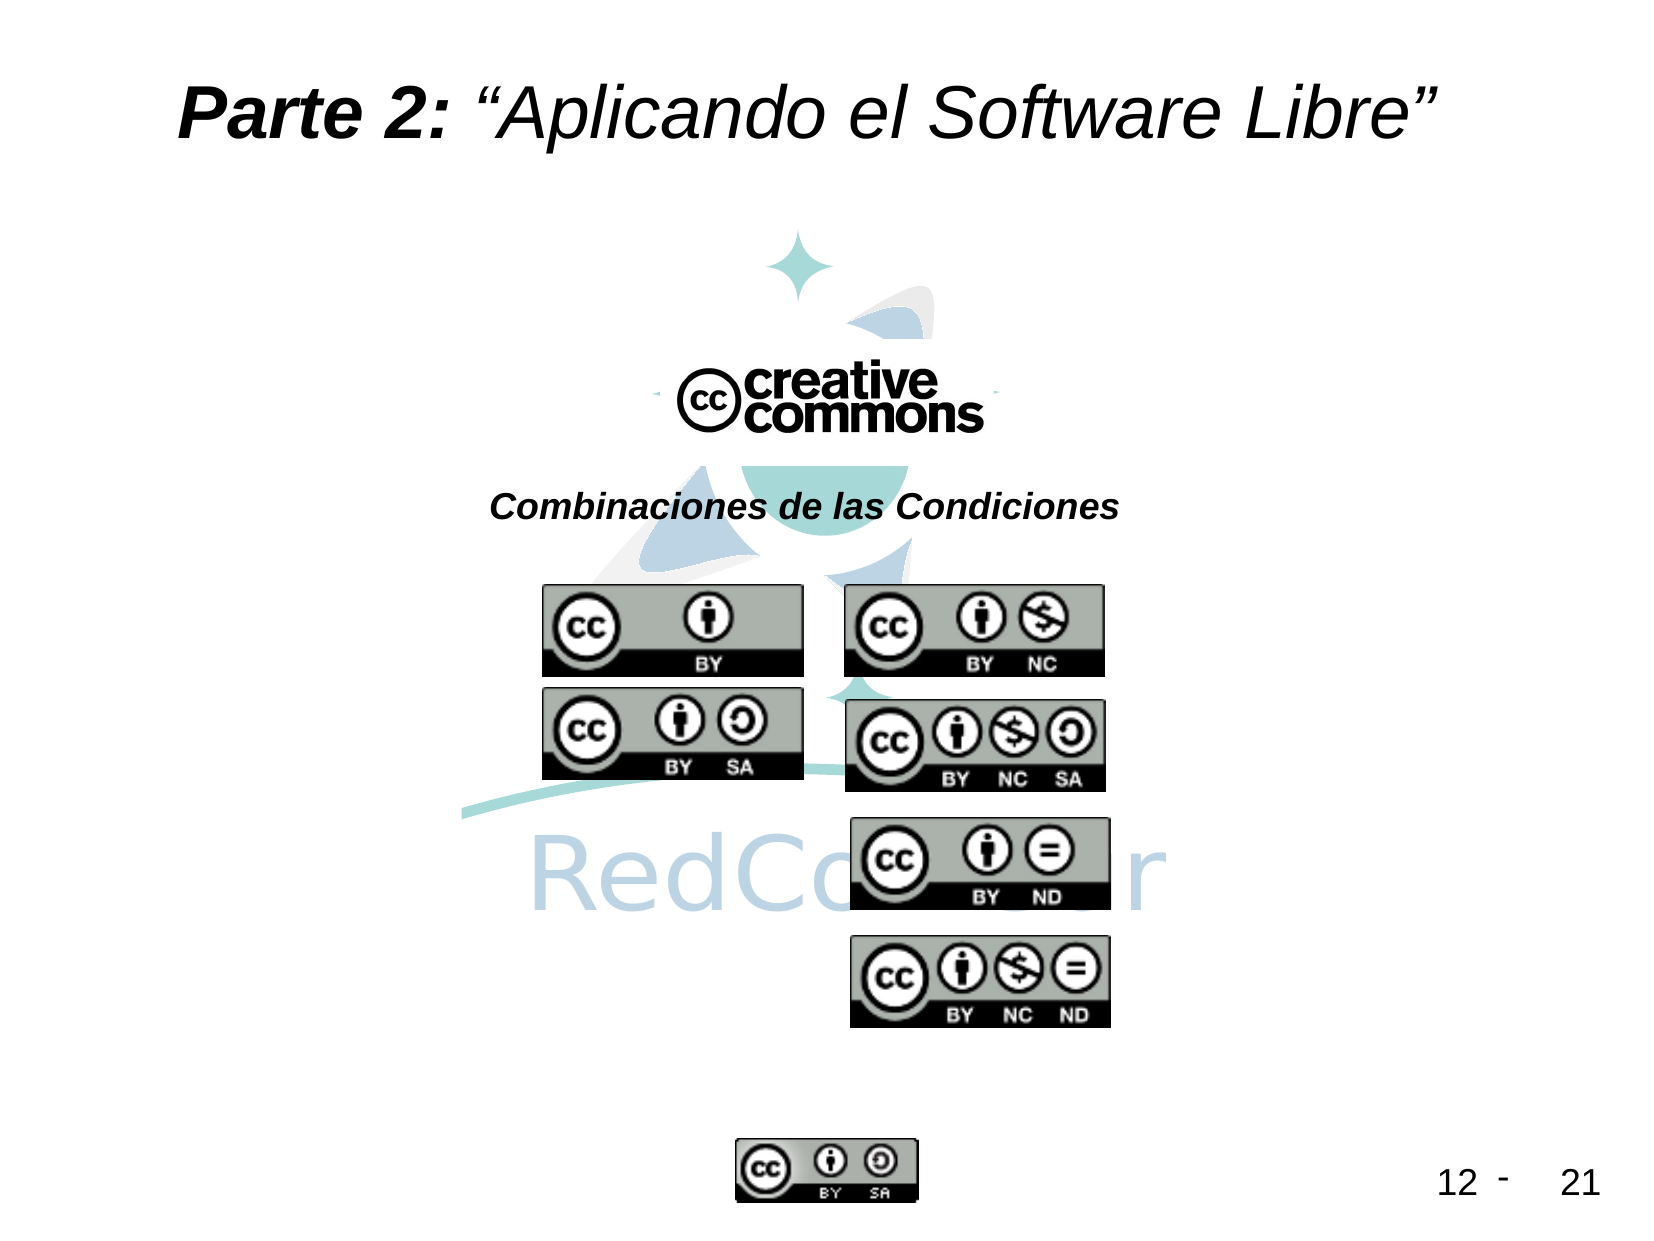

Parte 2: “Aplicando el Software Libre”
Combinaciones de las Condiciones
-
21